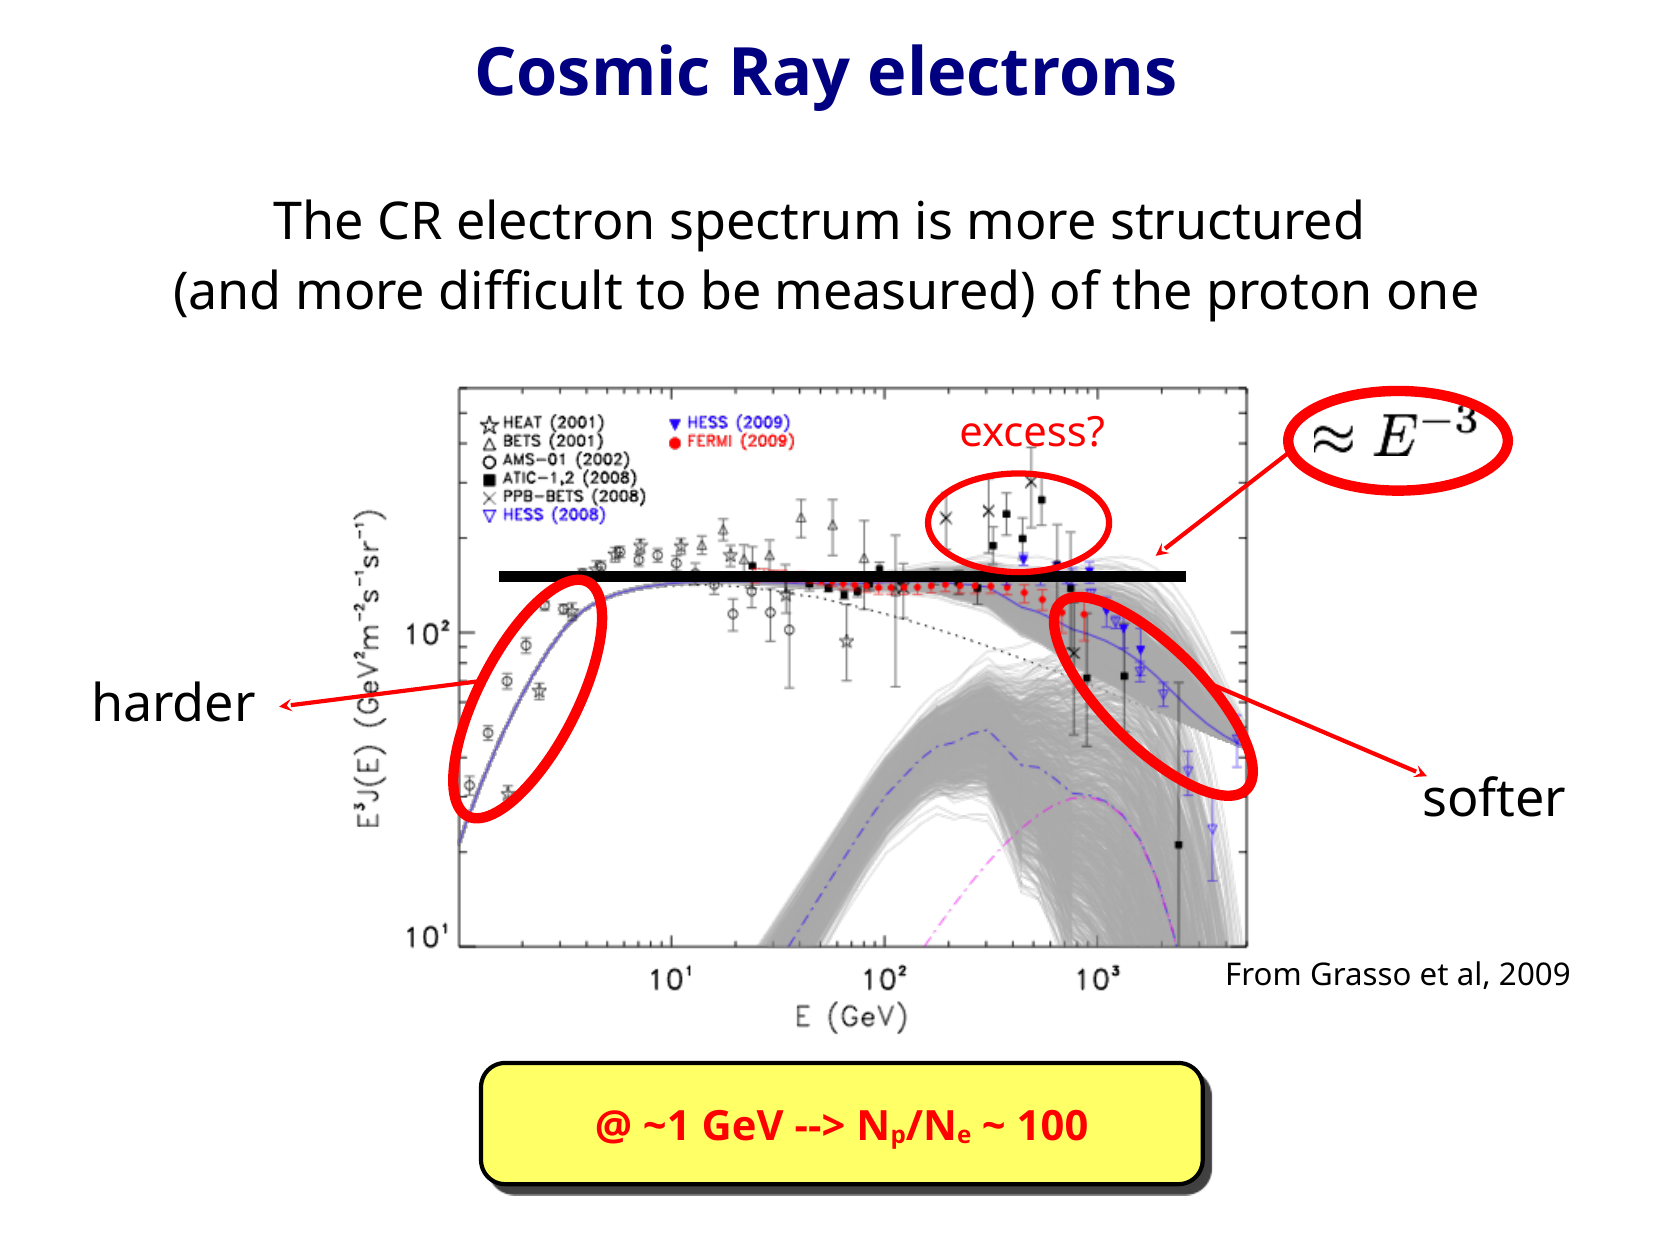

Cosmic Ray electrons
The CR electron spectrum is more structured
(and more difficult to be measured) of the proton one
excess?
harder
softer
From Grasso et al, 2009
@ ~1 GeV --> Np/Ne ~ 100